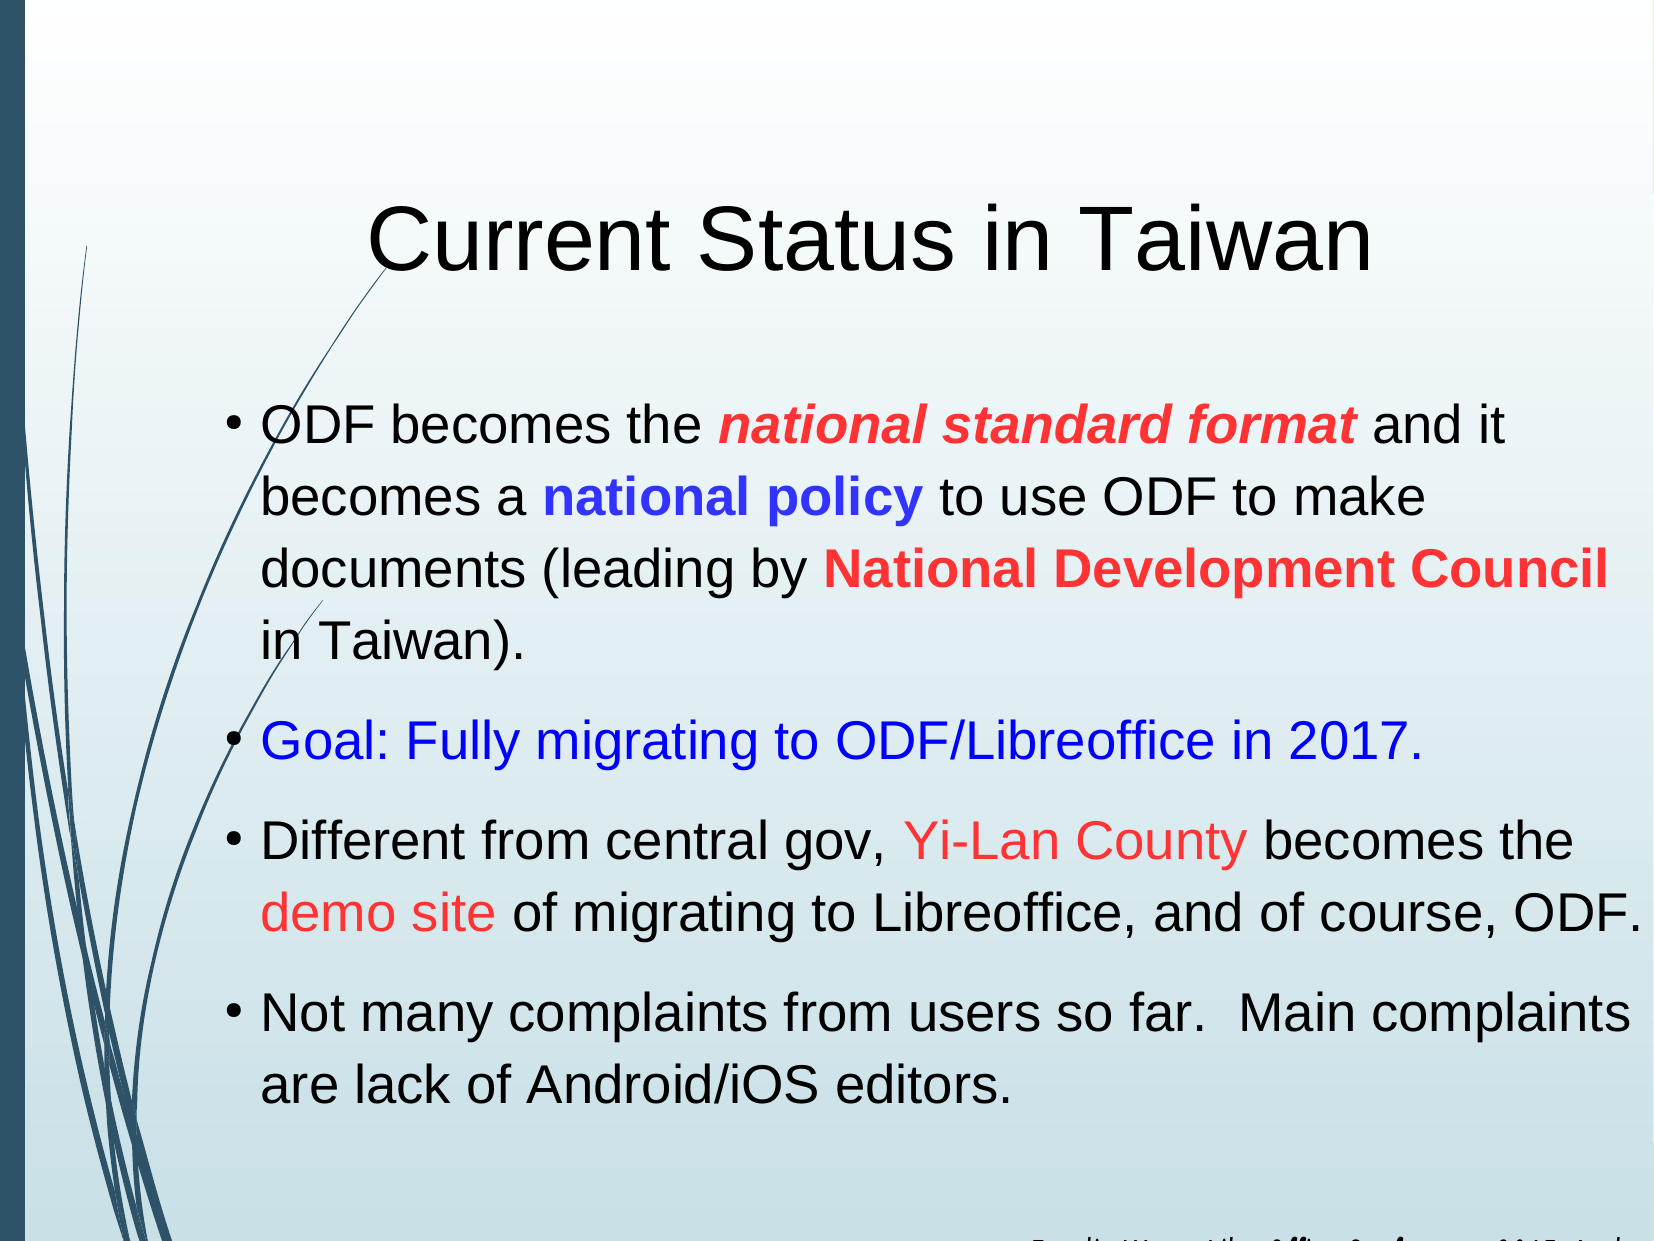

Current Status in Taiwan
ODF becomes the national standard format and it
●
becomes a national policy to use ODF to make
documents (leading by National Development Council
in Taiwan).
Goal: Fully migrating to ODF/Libreoffice in 2017.
●
Different from central gov, Yi-Lan County becomes the
●
demo site of migrating to Libreoffice, and of course, ODF.
Not many complaints from users so far. Main complaints
●
are lack of Android/iOS editors.
source: Franlin Weng, LibreOffice Conference, 2015, Aarhus